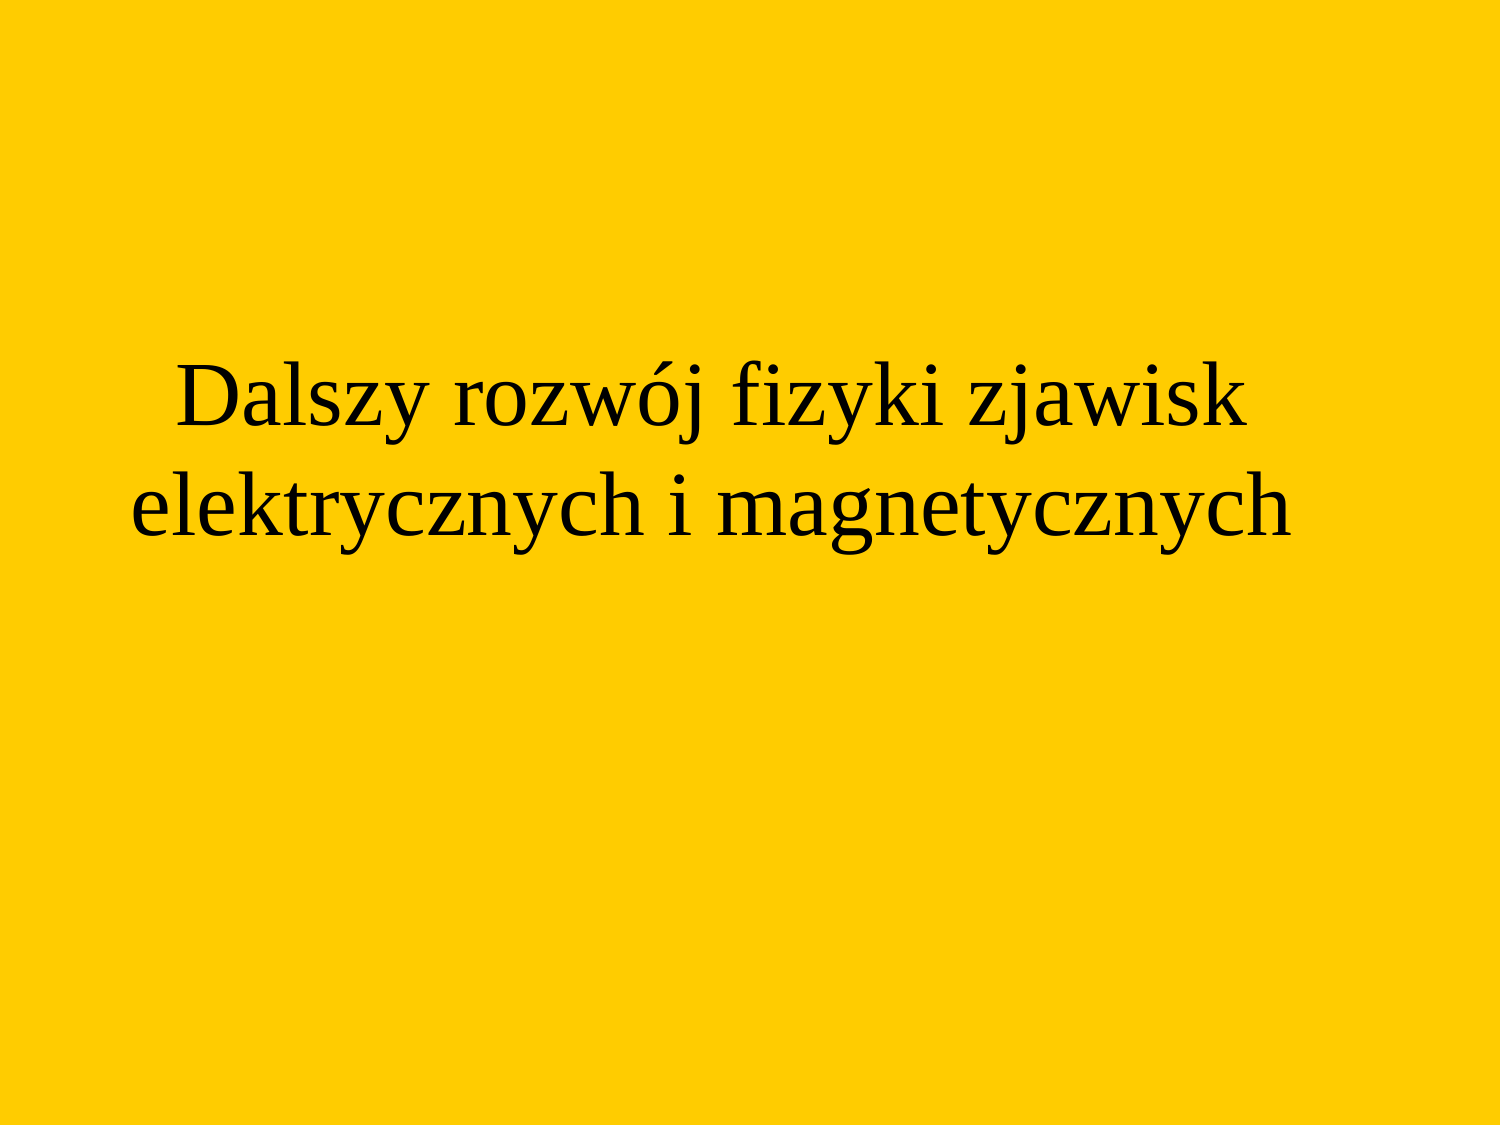

# Dalszy rozwój fizyki zjawisk elektrycznych i magnetycznych